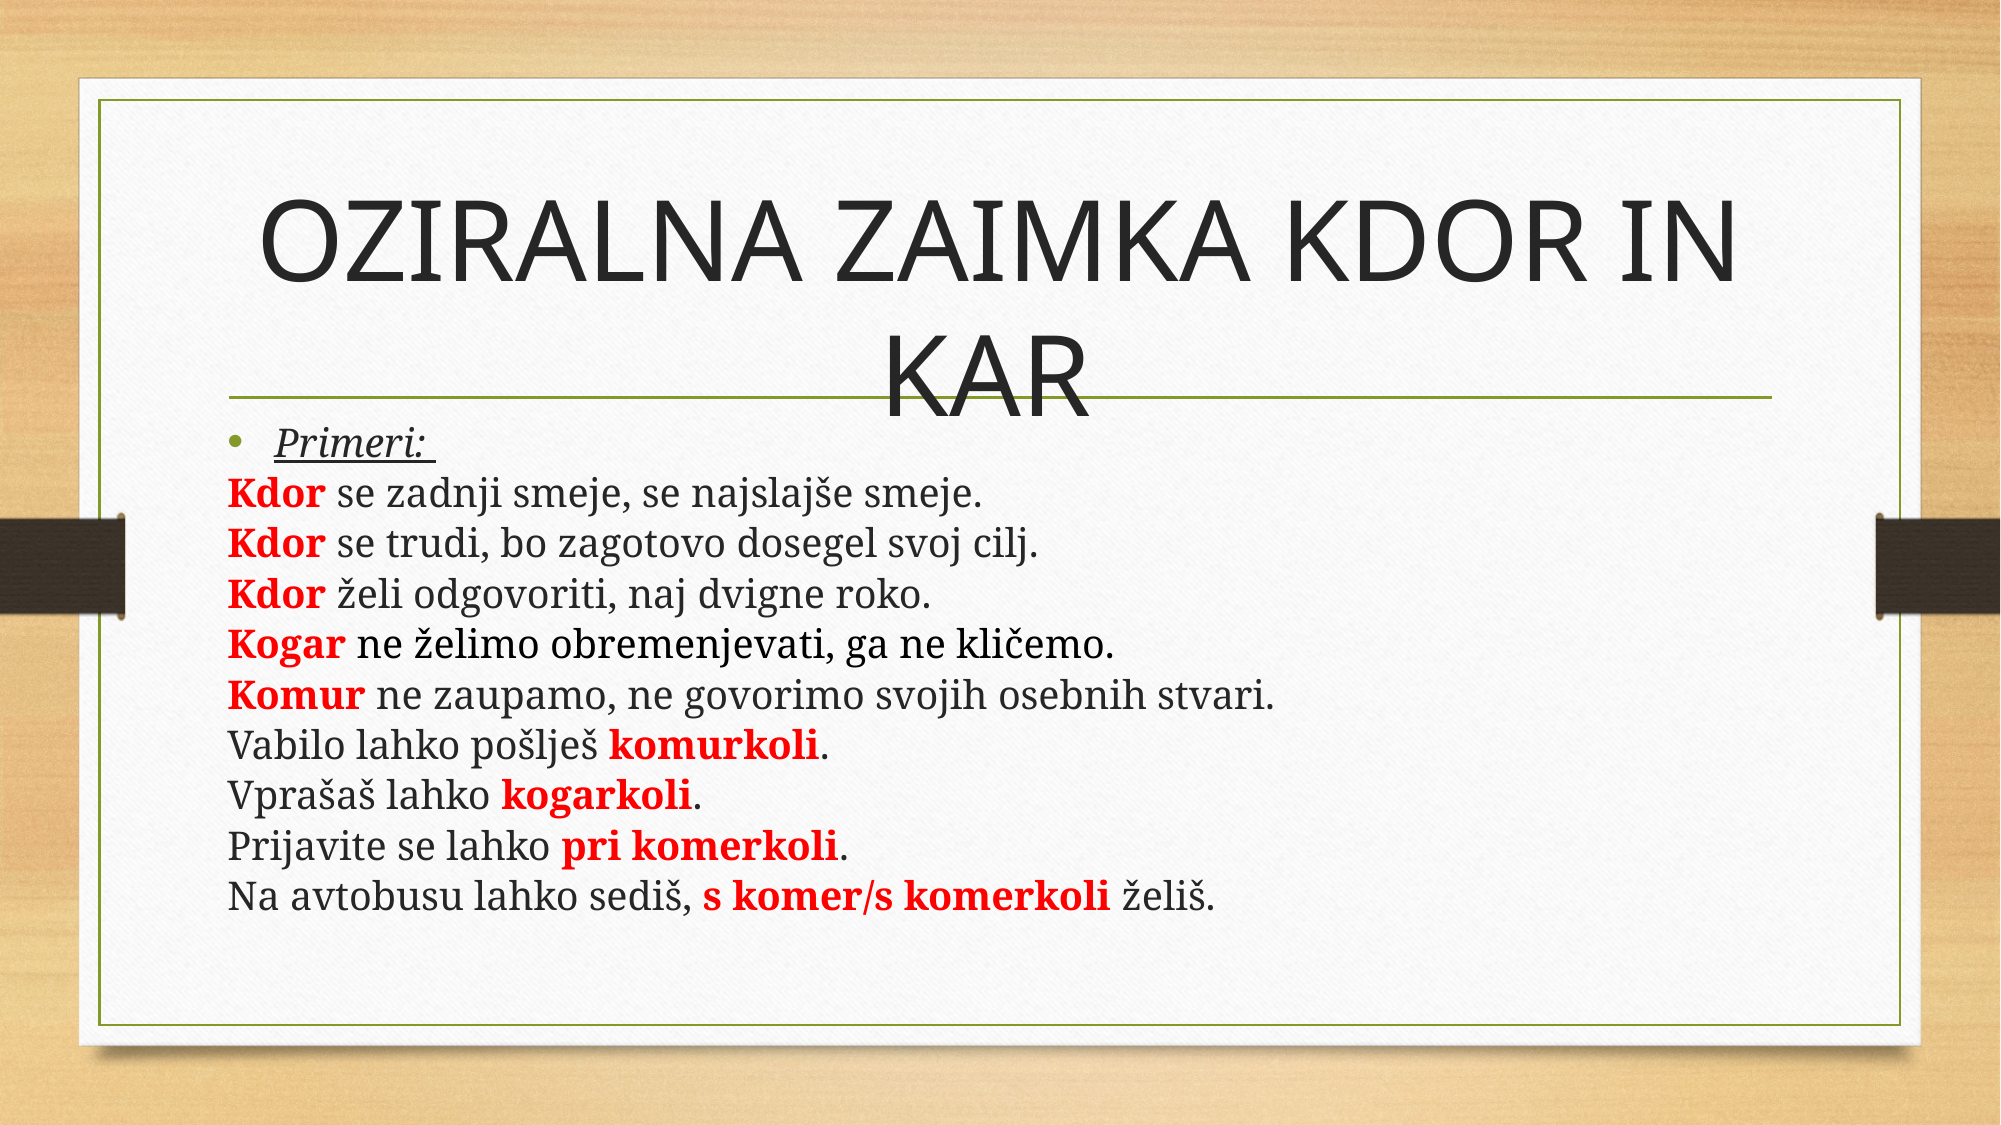

# OZIRALNA ZAIMKA KDOR IN KAR
Primeri:
Kdor se zadnji smeje, se najslajše smeje.
Kdor se trudi, bo zagotovo dosegel svoj cilj.
Kdor želi odgovoriti, naj dvigne roko.
Kogar ne želimo obremenjevati, ga ne kličemo.
Komur ne zaupamo, ne govorimo svojih osebnih stvari.
Vabilo lahko pošlješ komurkoli.
Vprašaš lahko kogarkoli.
Prijavite se lahko pri komerkoli.
Na avtobusu lahko sediš, s komer/s komerkoli želiš.